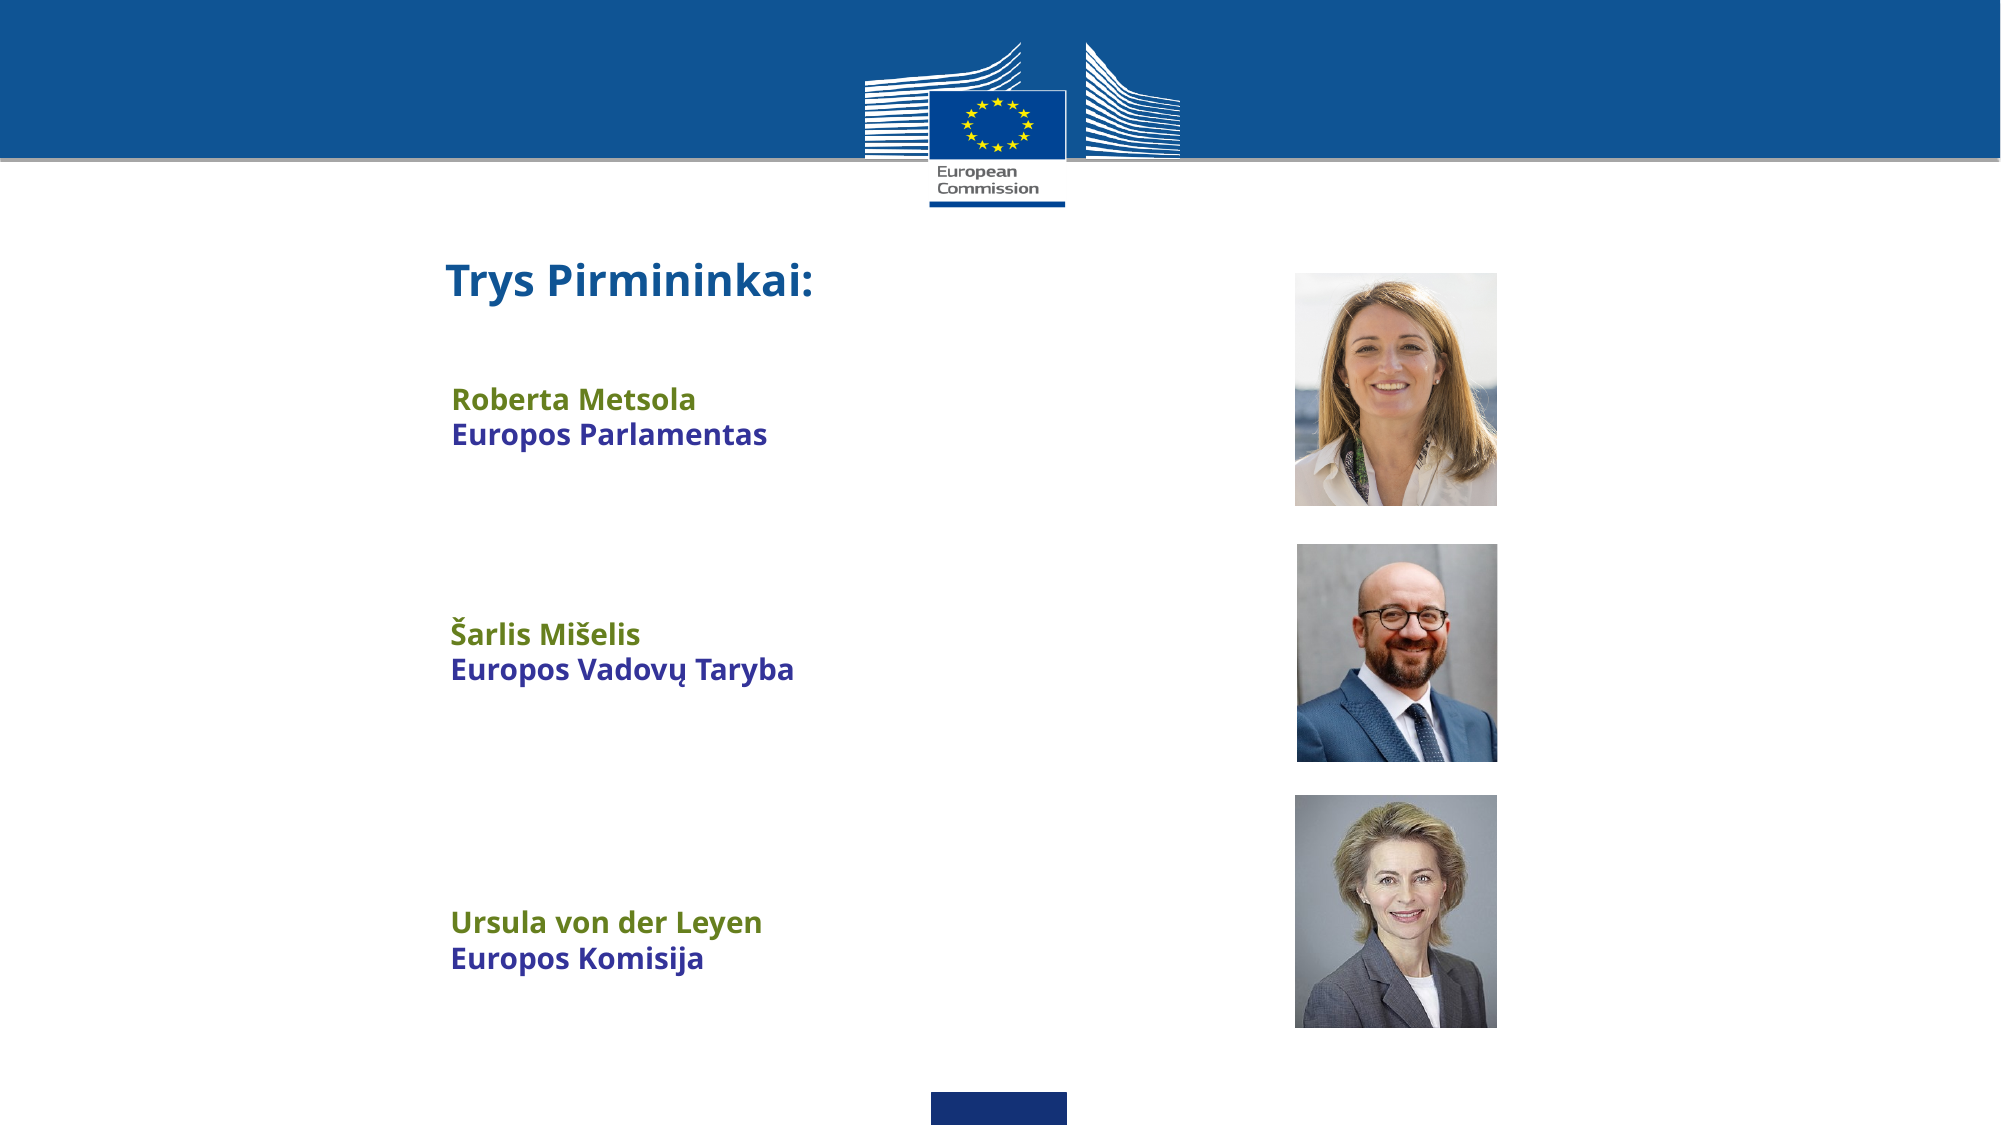

Trys Pirmininkai:
Roberta Metsola
Europos Parlamentas
Šarlis Mišelis
Europos Vadovų Taryba
Ursula von der Leyen
Europos Komisija